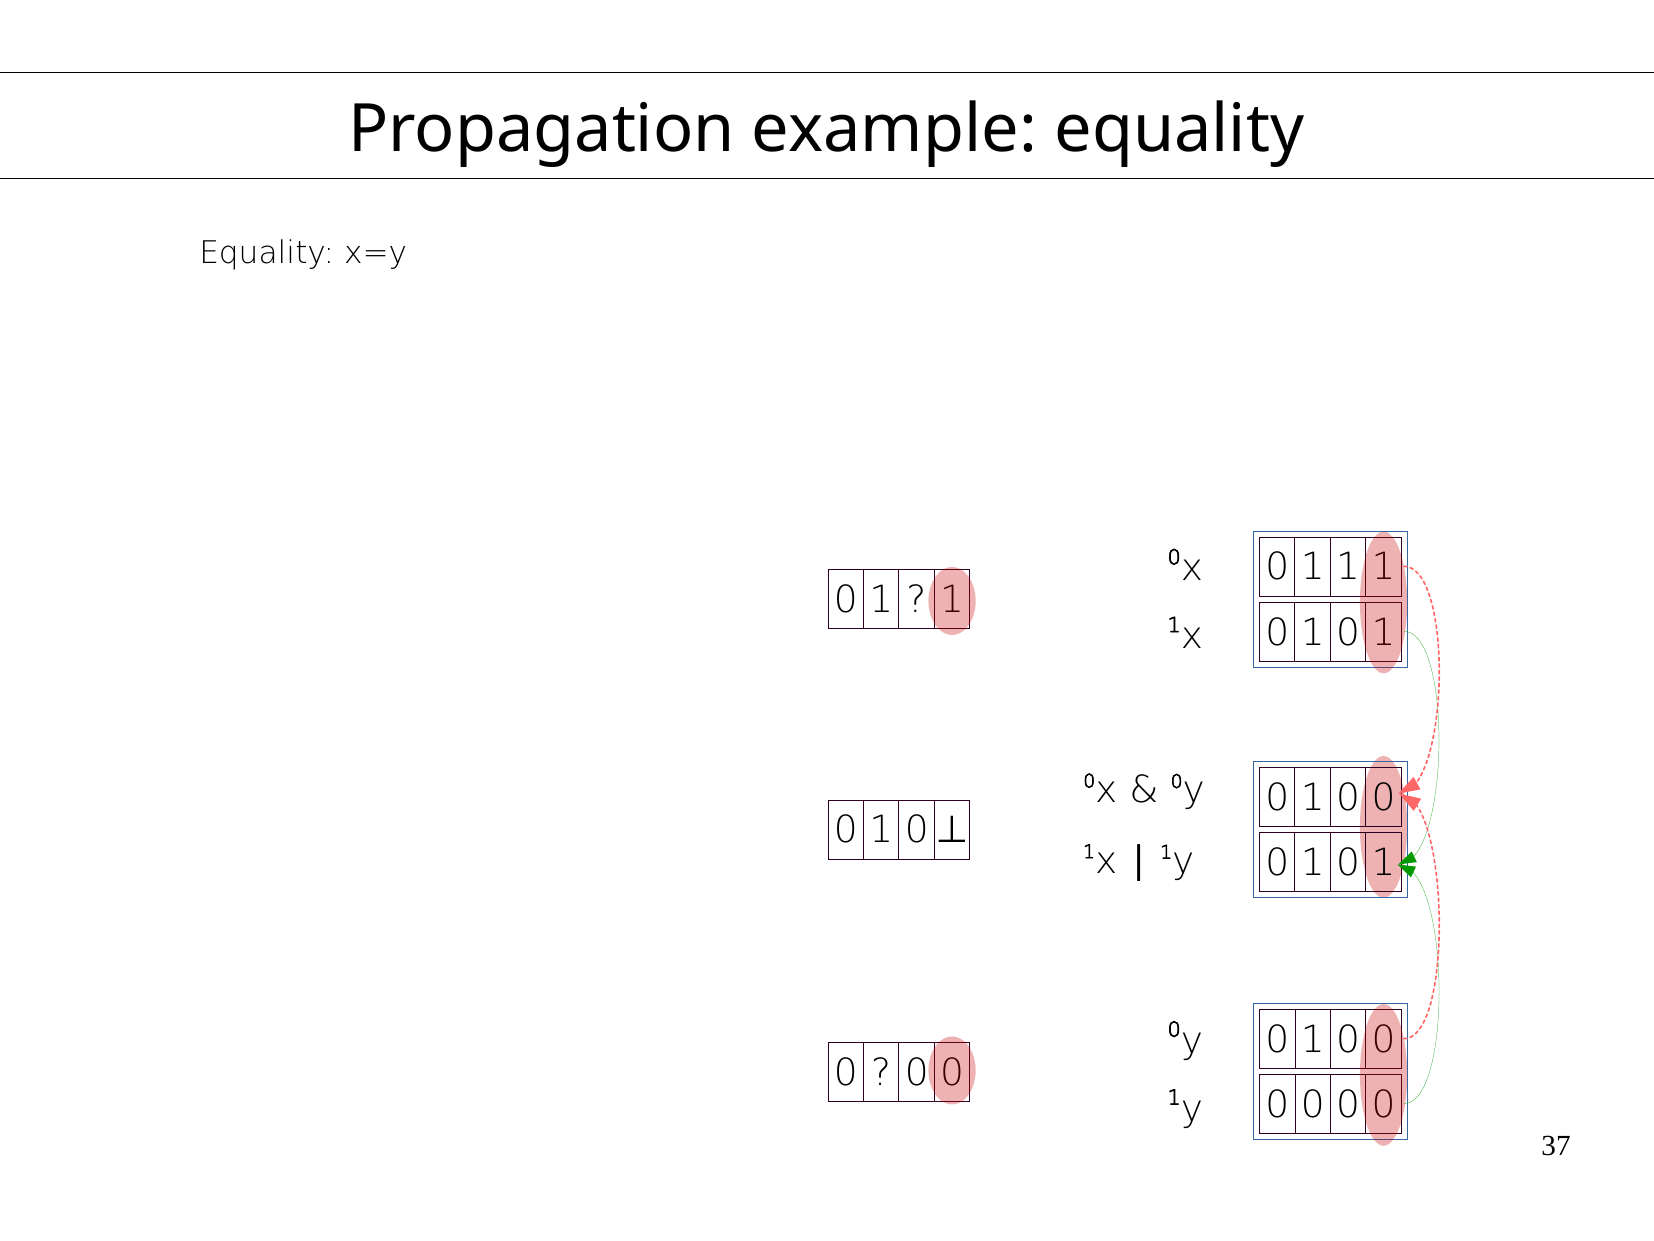

Propagation example: equality
Equality: x=y
0x
0
1
1
1
0
1
?
1
0
1
0
1
1x
0x & 0y
0
1
0
0
0
1
0
⊥
0
1
0
1
1x ∣ 1y
0y
0
1
0
0
0
?
0
0
0
0
0
0
1y
37